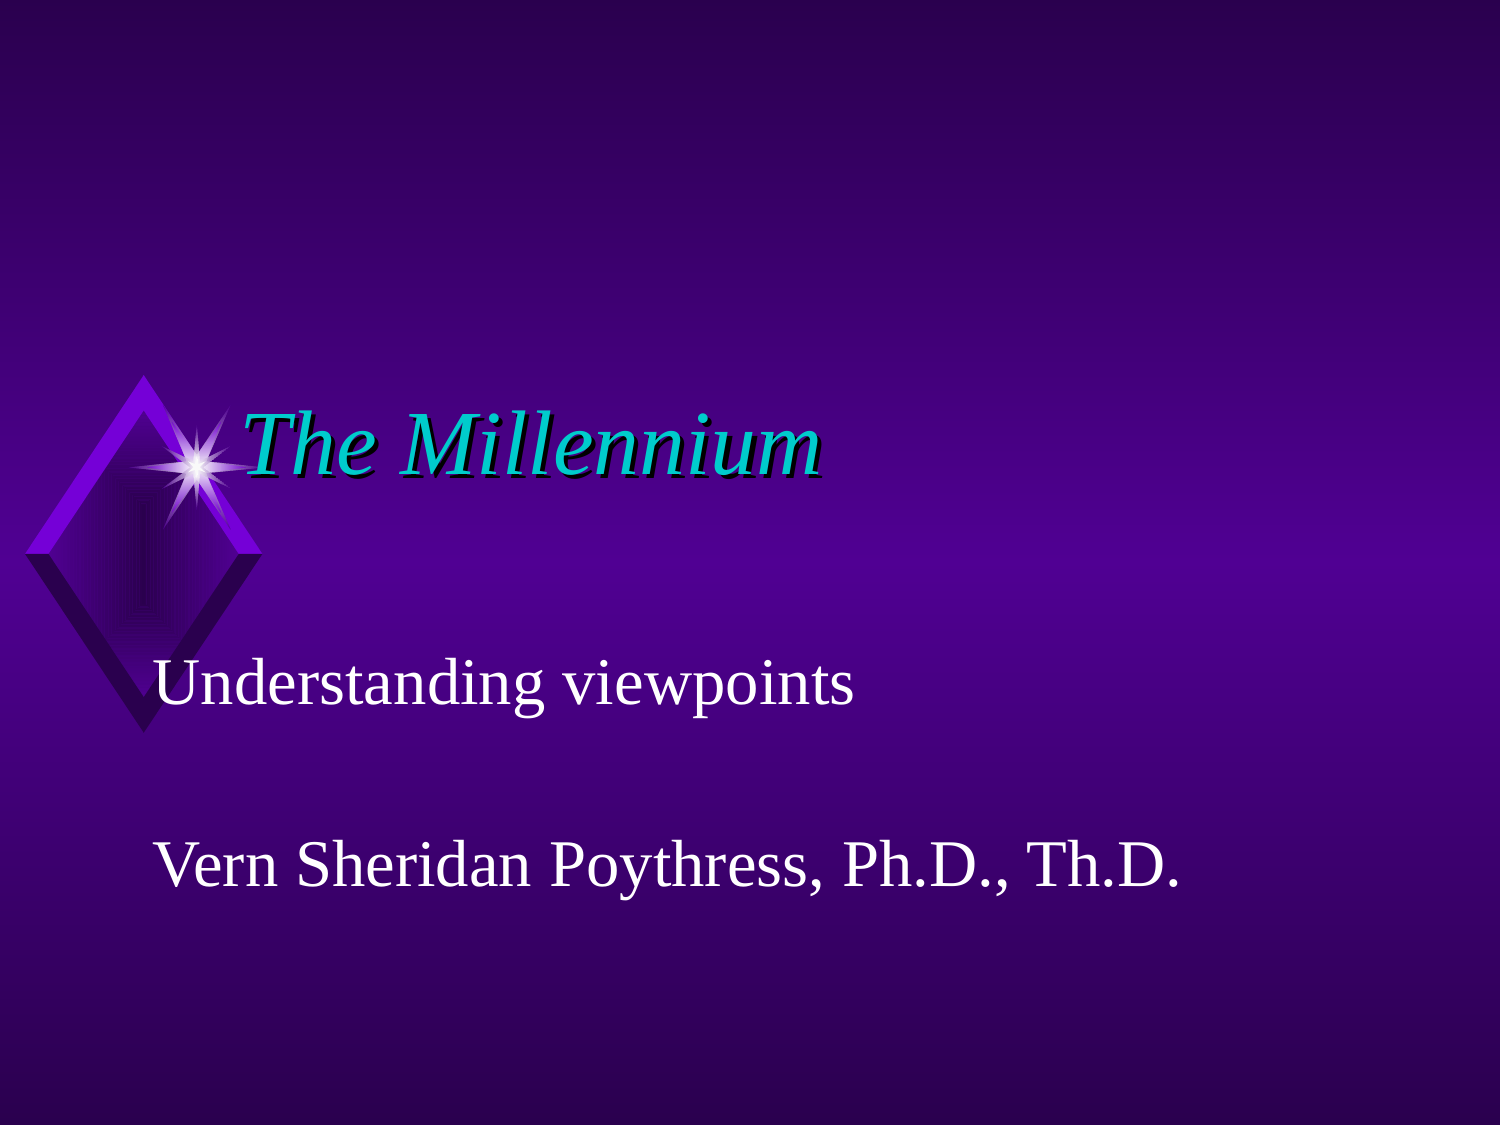

# The Millennium
Understanding viewpoints
Vern Sheridan Poythress, Ph.D., Th.D.